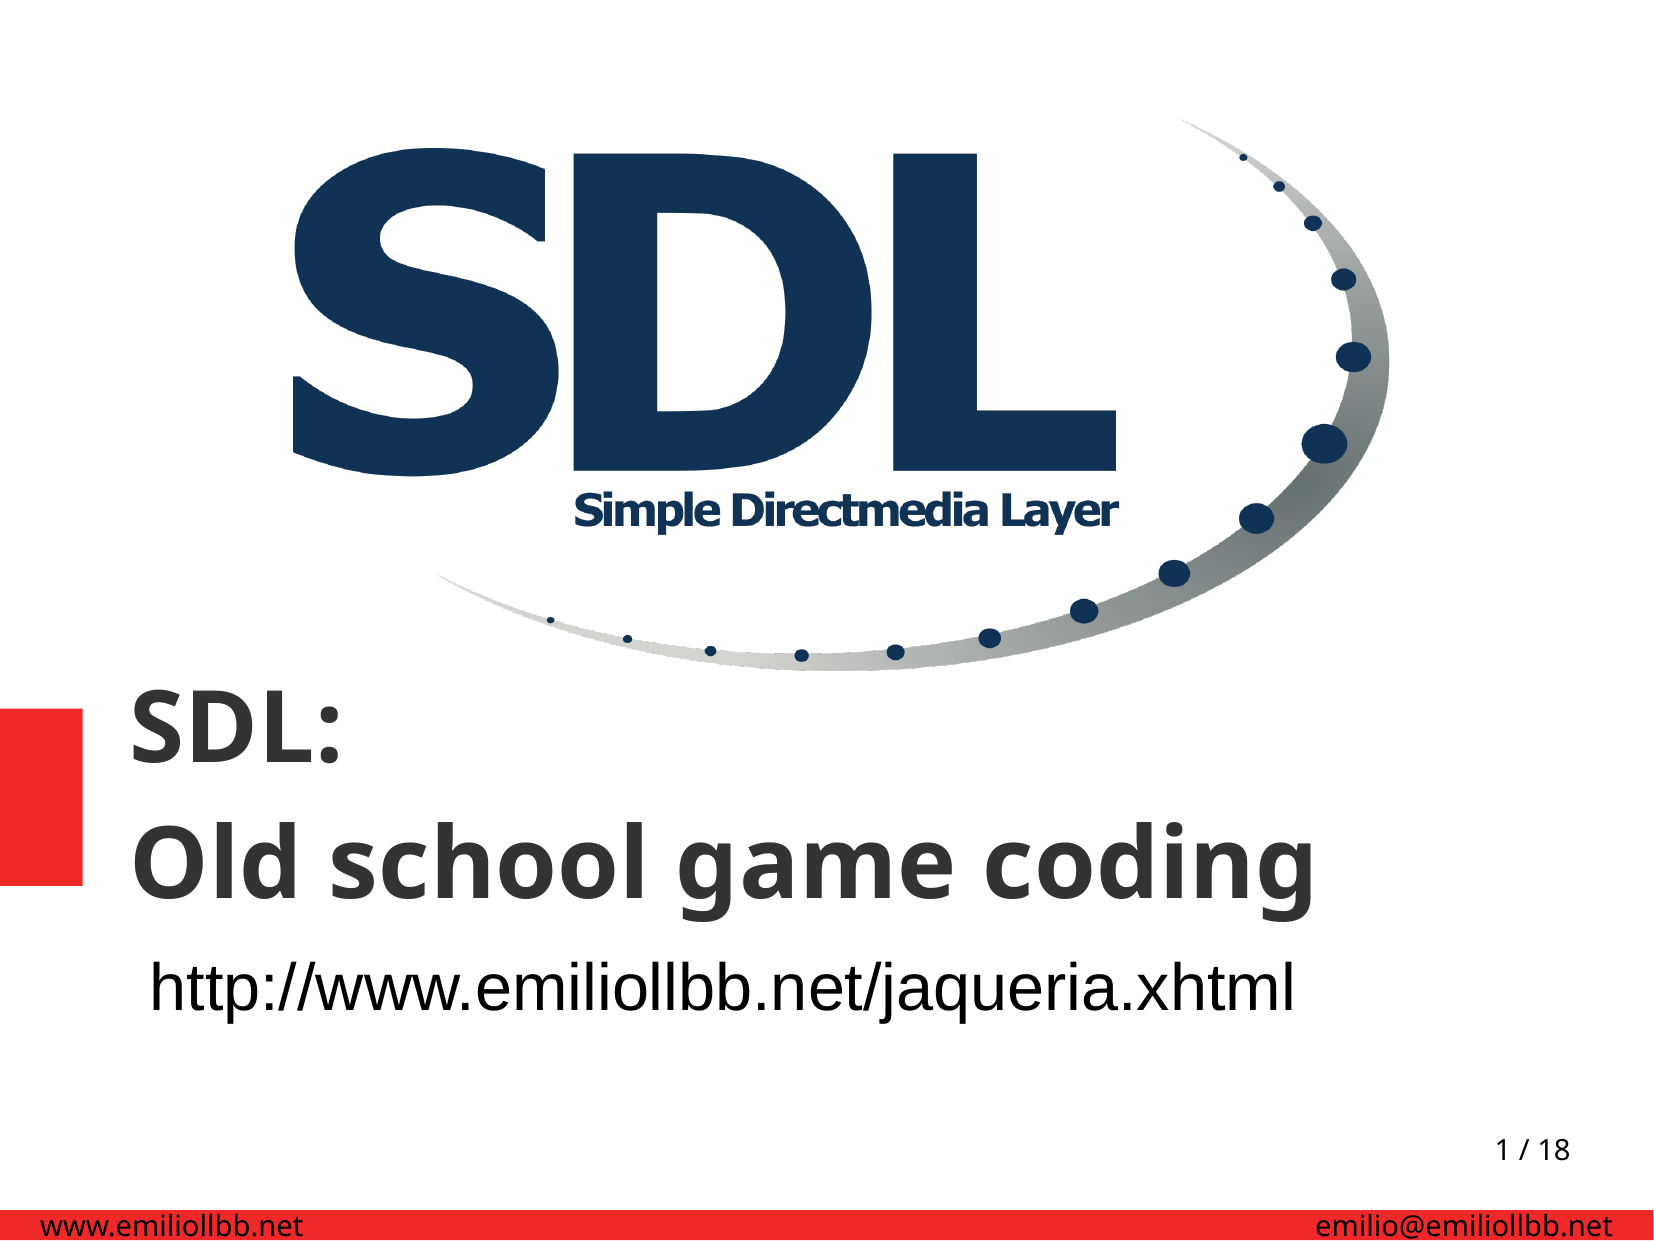

# SDL: Old school game coding
http://www.emiliollbb.net/jaqueria.xhtml
1